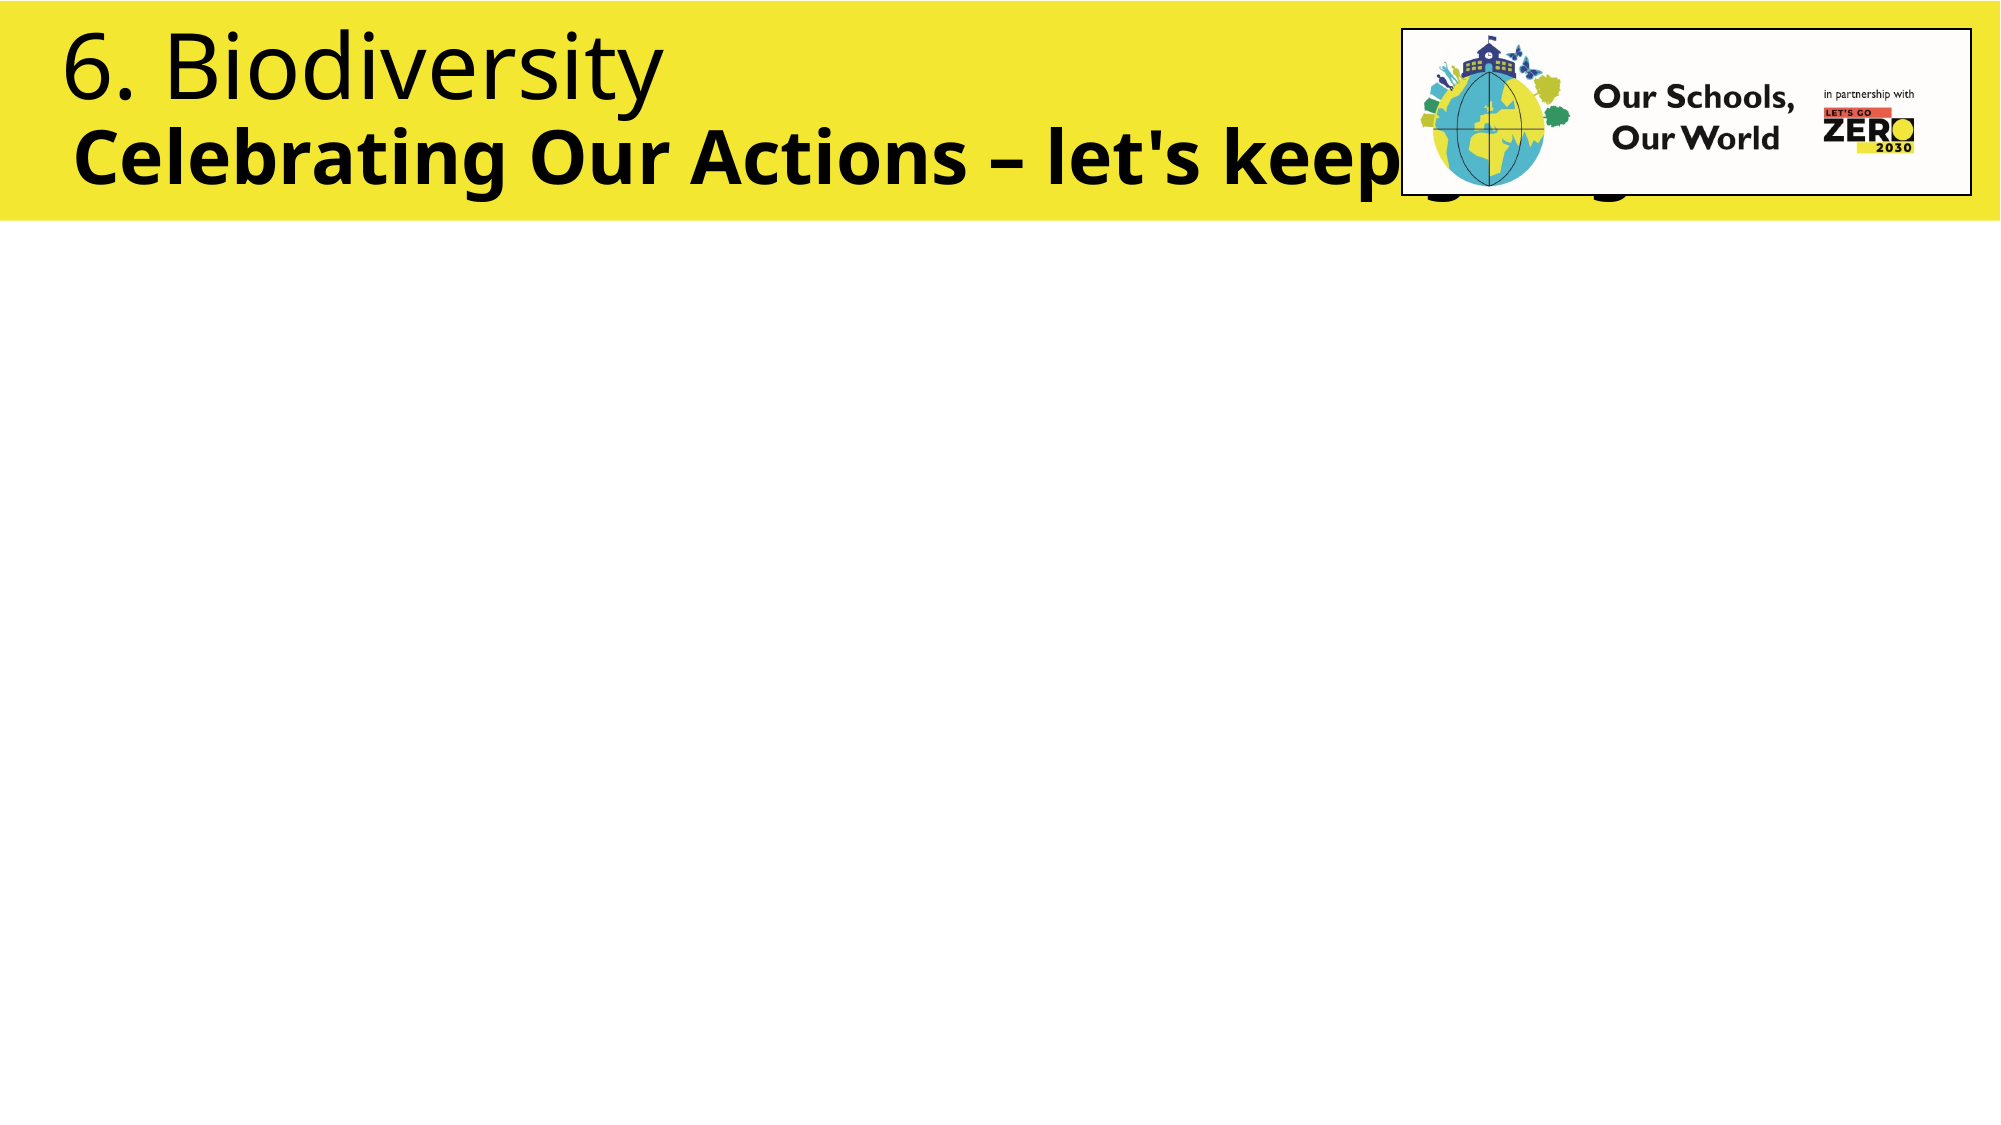

# 6. Biodiversity   Celebrating Our Actions – let's keep going!